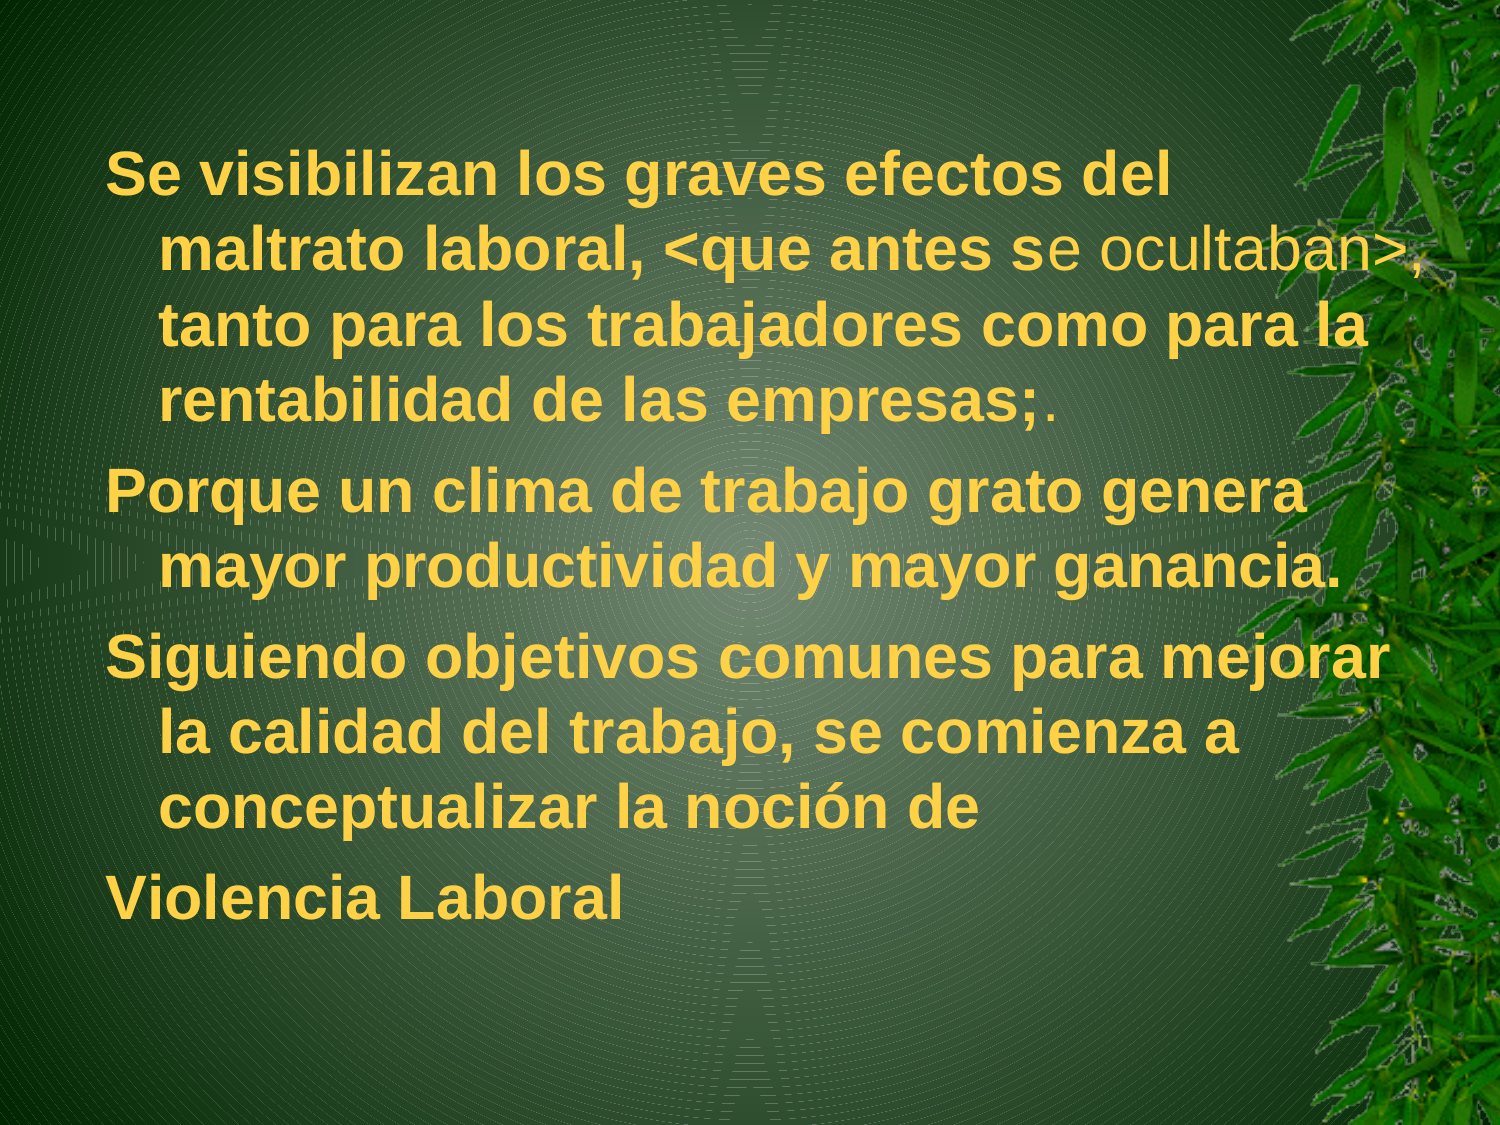

# Se visibilizan los graves efectos del maltrato laboral, <que antes se ocultaban>, tanto para los trabajadores como para la rentabilidad de las empresas;.
Porque un clima de trabajo grato genera mayor productividad y mayor ganancia.
Siguiendo objetivos comunes para mejorar la calidad del trabajo, se comienza a conceptualizar la noción de
Violencia Laboral